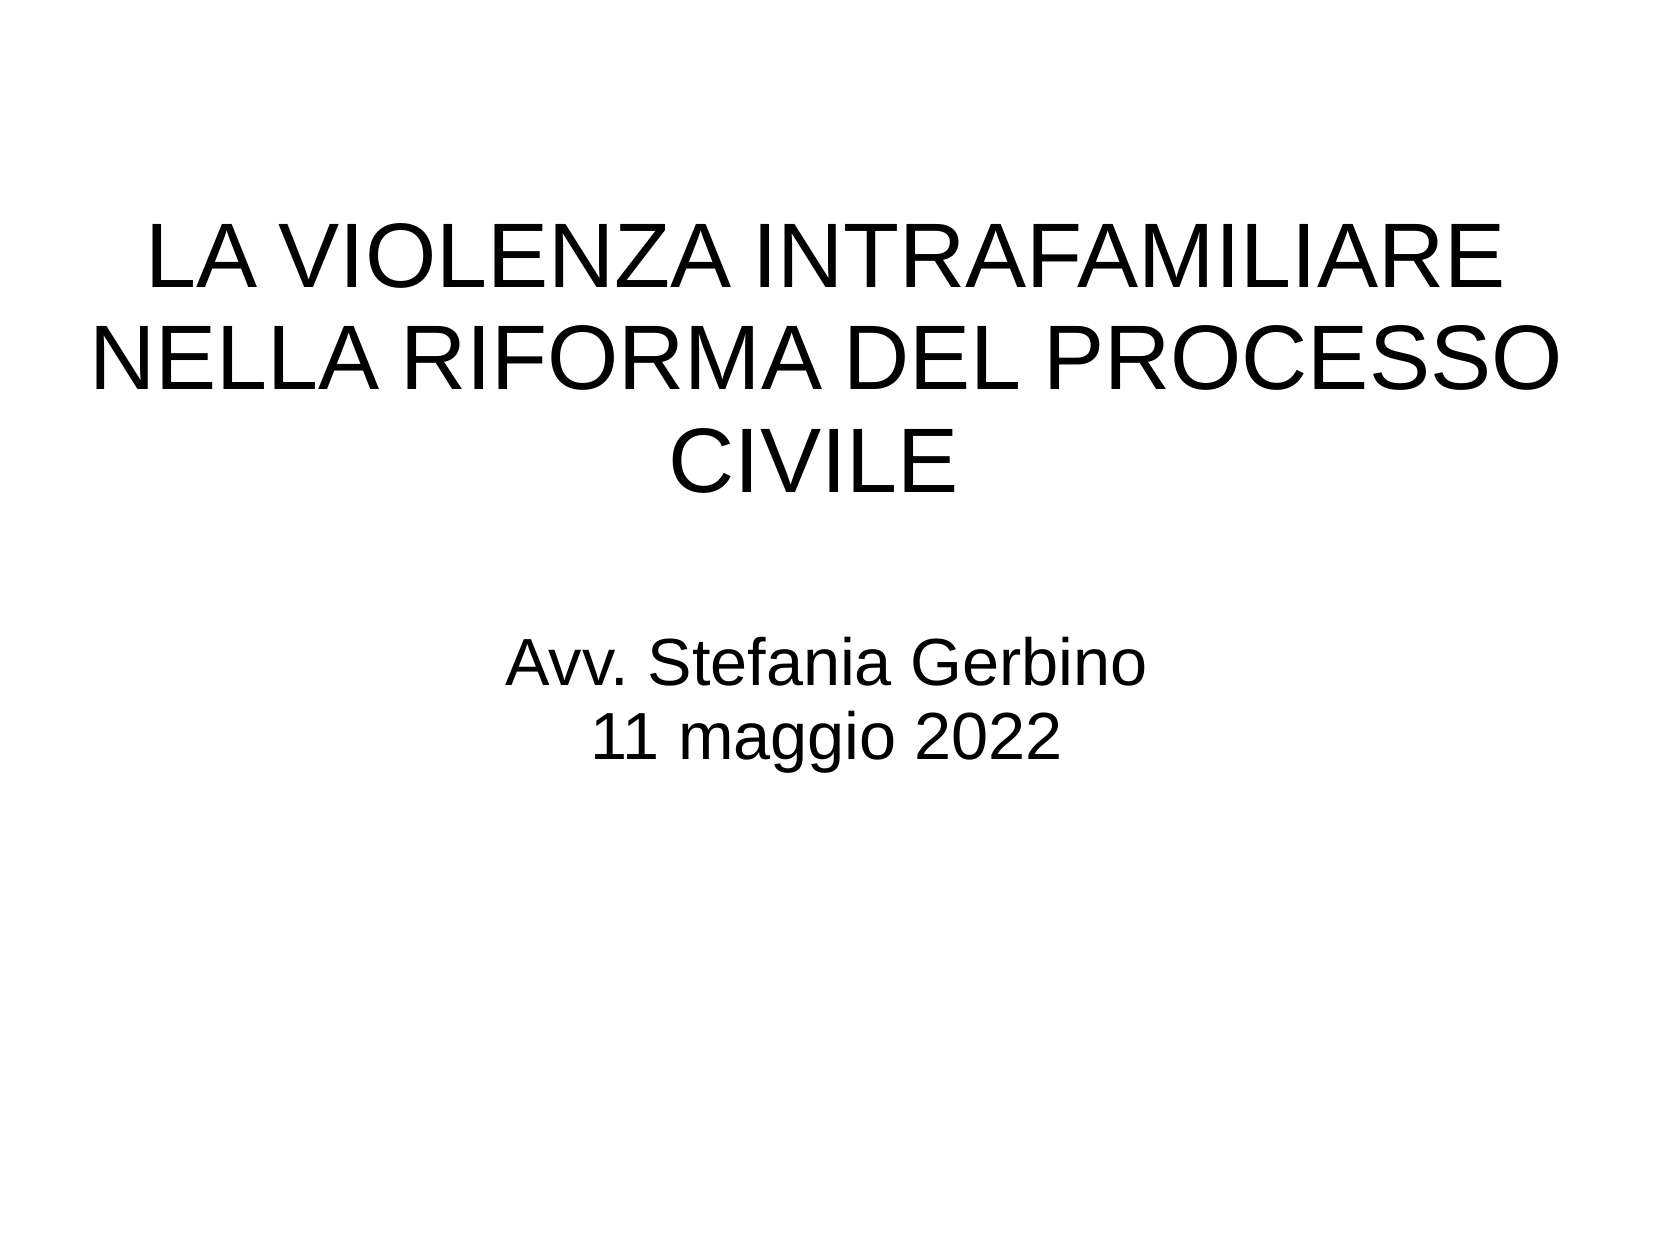

# LA VIOLENZA INTRAFAMILIARE NELLA RIFORMA DEL PROCESSO CIVILE
Avv. Stefania Gerbino
11 maggio 2022